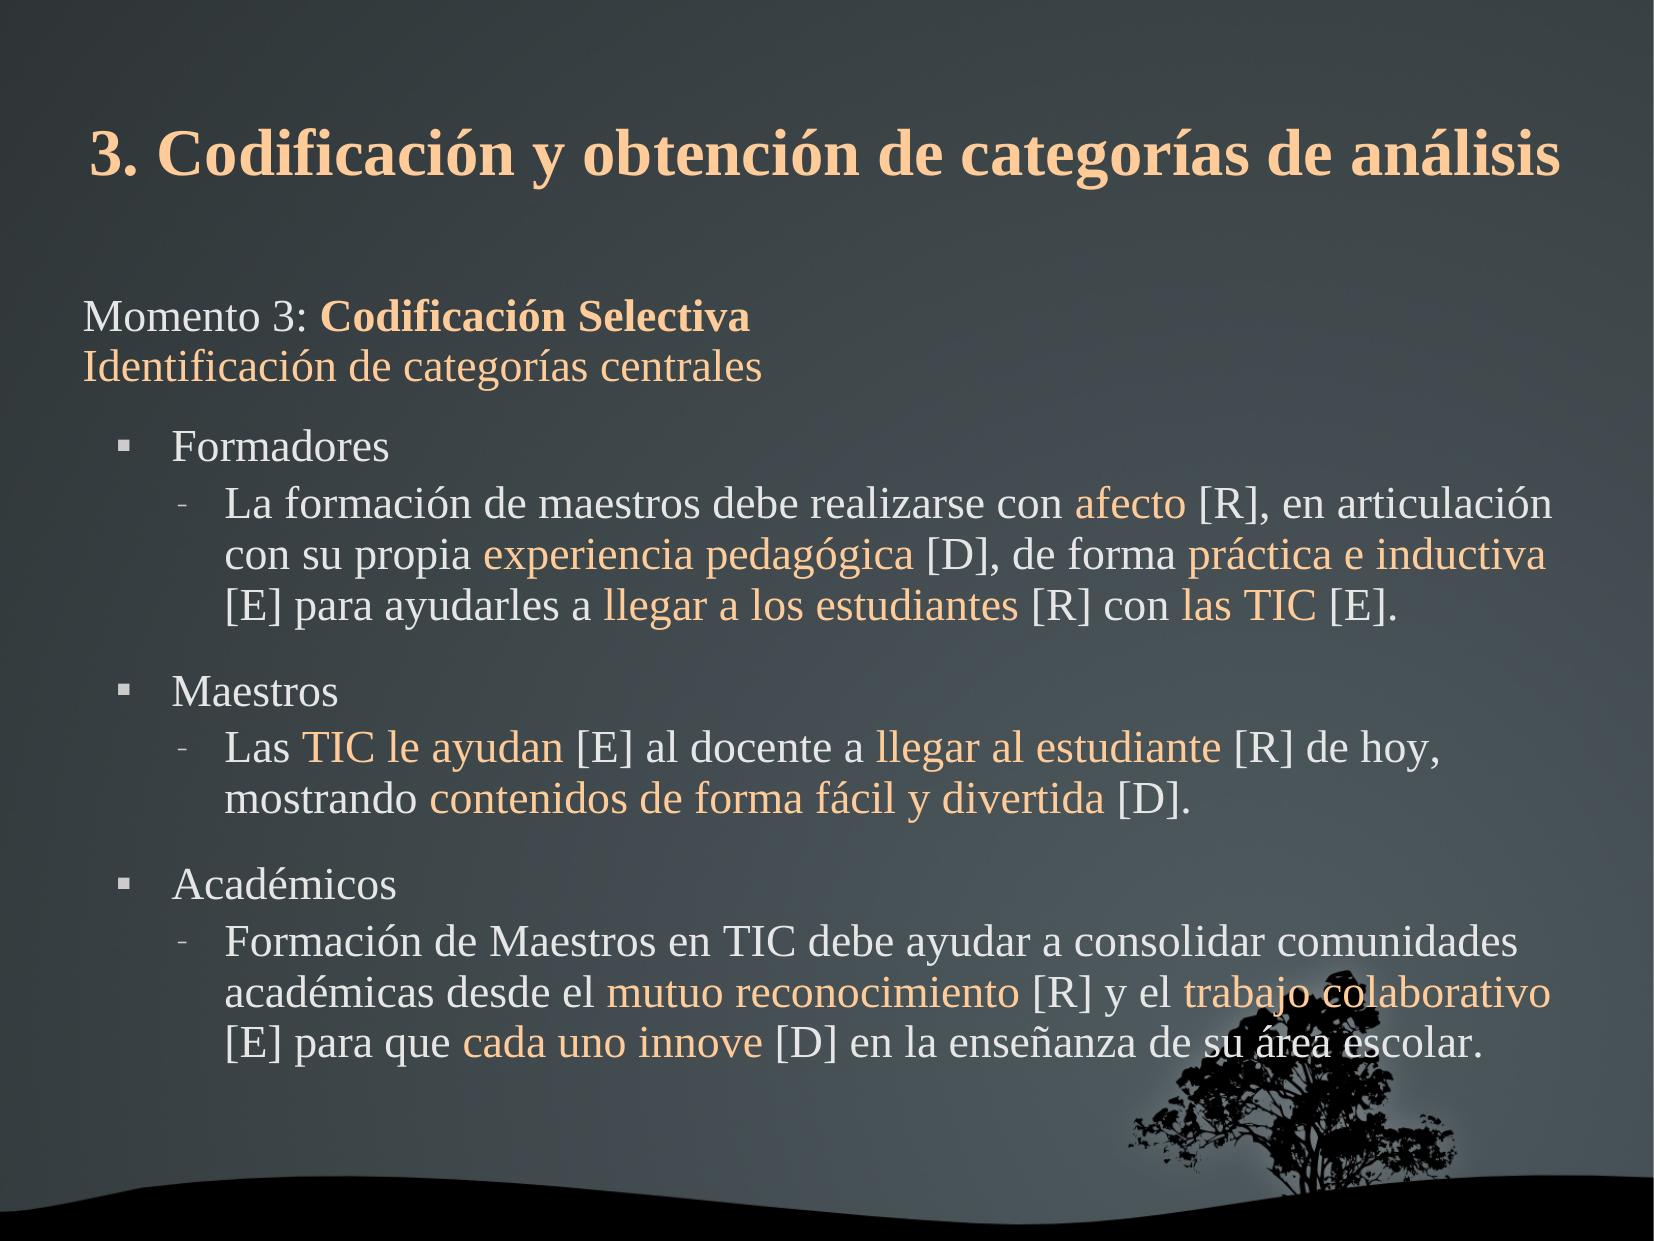

# 3. Codificación y obtención de categorías de análisis
Momento 3: Codificación Selectiva
Identificación de categorías centrales
Formadores
La formación de maestros debe realizarse con afecto [R], en articulación con su propia experiencia pedagógica [D], de forma práctica e inductiva [E] para ayudarles a llegar a los estudiantes [R] con las TIC [E].
Maestros
Las TIC le ayudan [E] al docente a llegar al estudiante [R] de hoy, mostrando contenidos de forma fácil y divertida [D].
Académicos
Formación de Maestros en TIC debe ayudar a consolidar comunidades académicas desde el mutuo reconocimiento [R] y el trabajo colaborativo [E] para que cada uno innove [D] en la enseñanza de su área escolar.